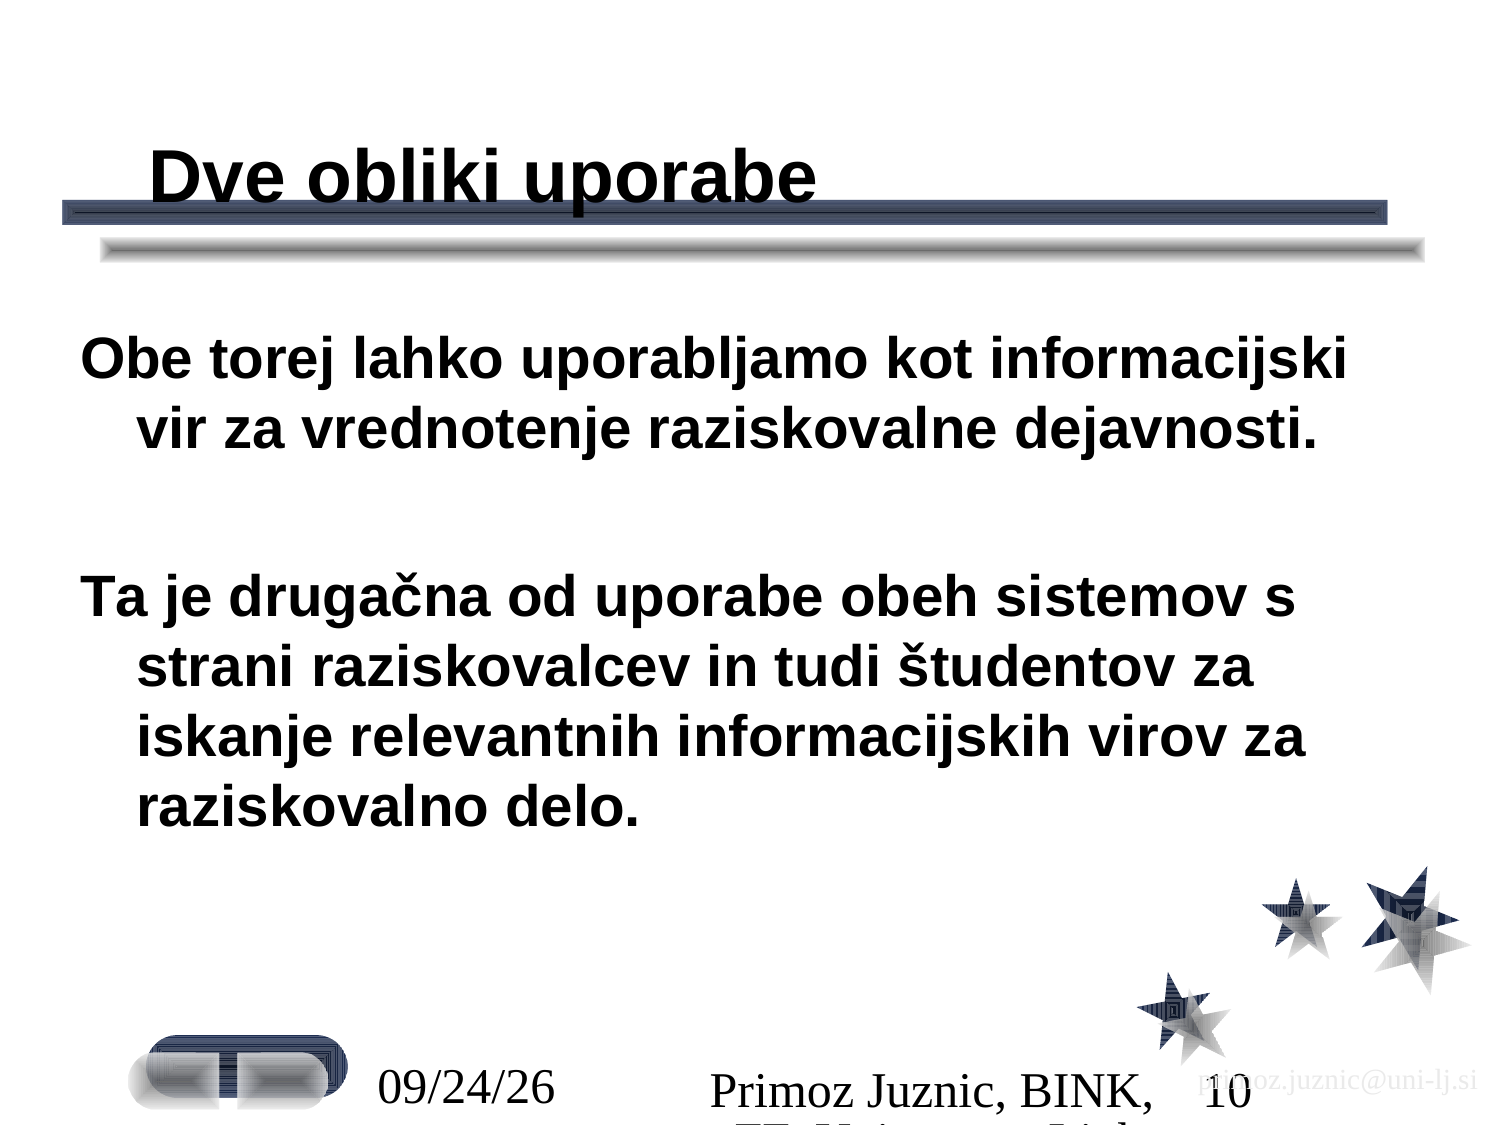

# Dve obliki uporabe
Obe torej lahko uporabljamo kot informacijski vir za vrednotenje raziskovalne dejavnosti.
Ta je drugačna od uporabe obeh sistemov s strani raziskovalcev in tudi študentov za iskanje relevantnih informacijskih virov za raziskovalno delo.
Primoz Juznic, BINK, FF, Univerza v Ljubljani
10